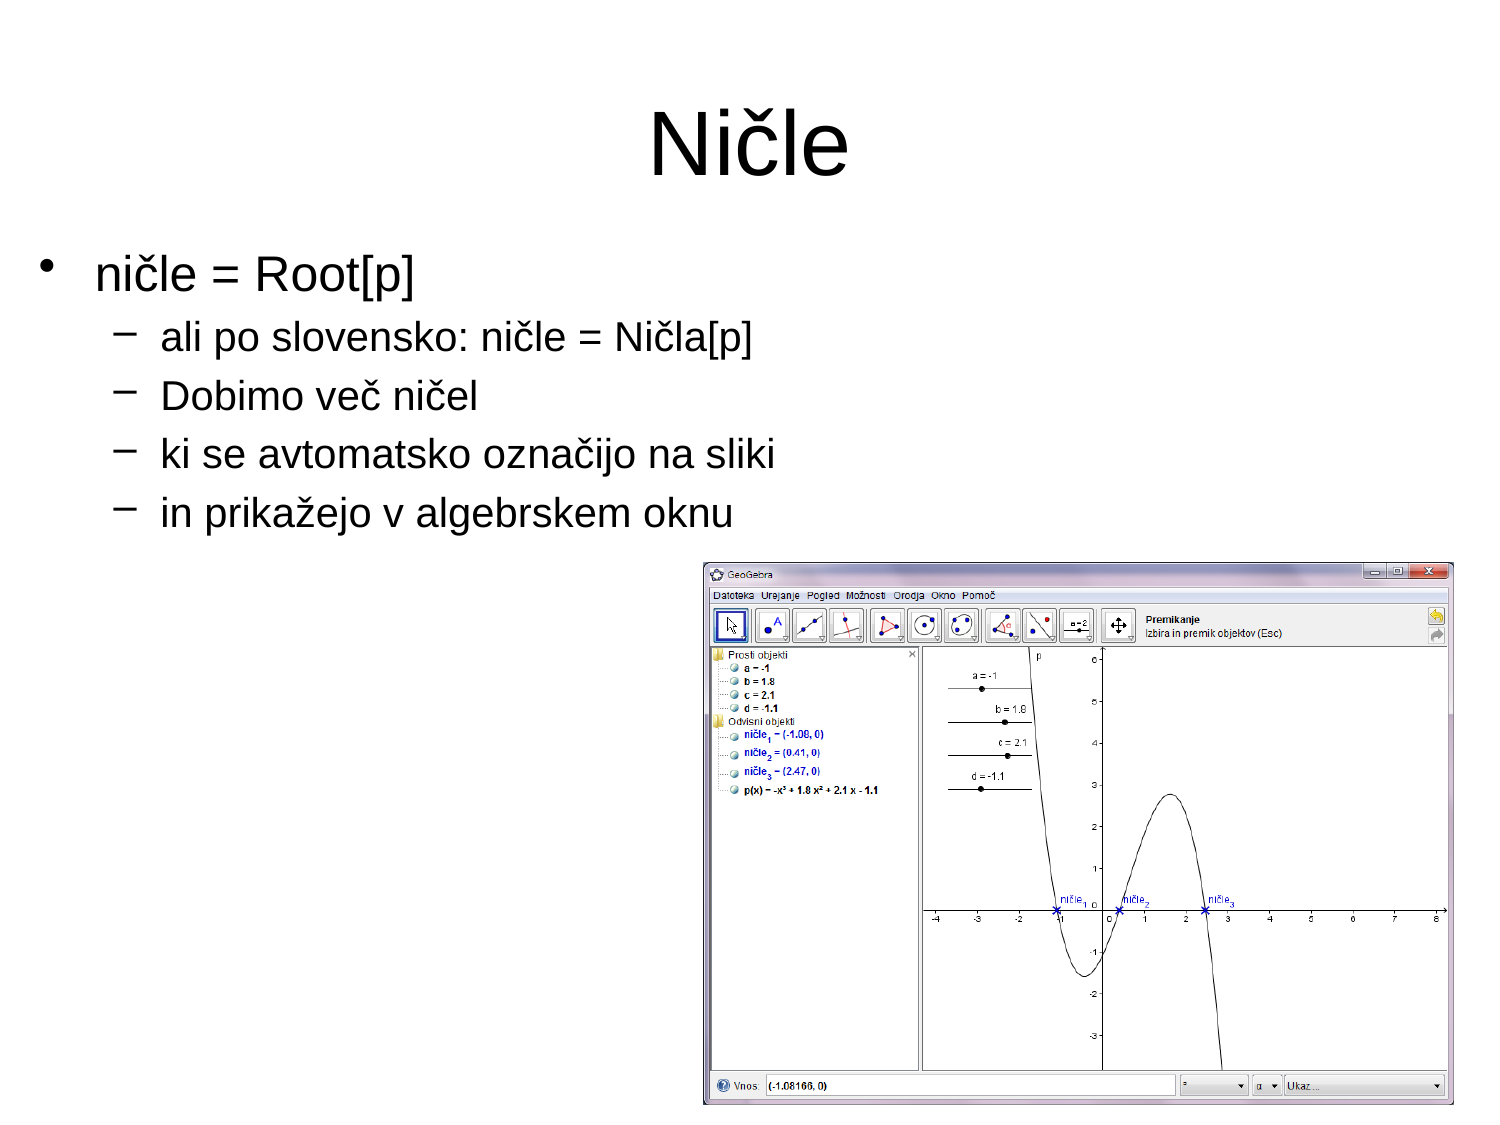

# Ničle
ničle = Root[p]
ali po slovensko: ničle = Ničla[p]
Dobimo več ničel
ki se avtomatsko označijo na sliki
in prikažejo v algebrskem oknu